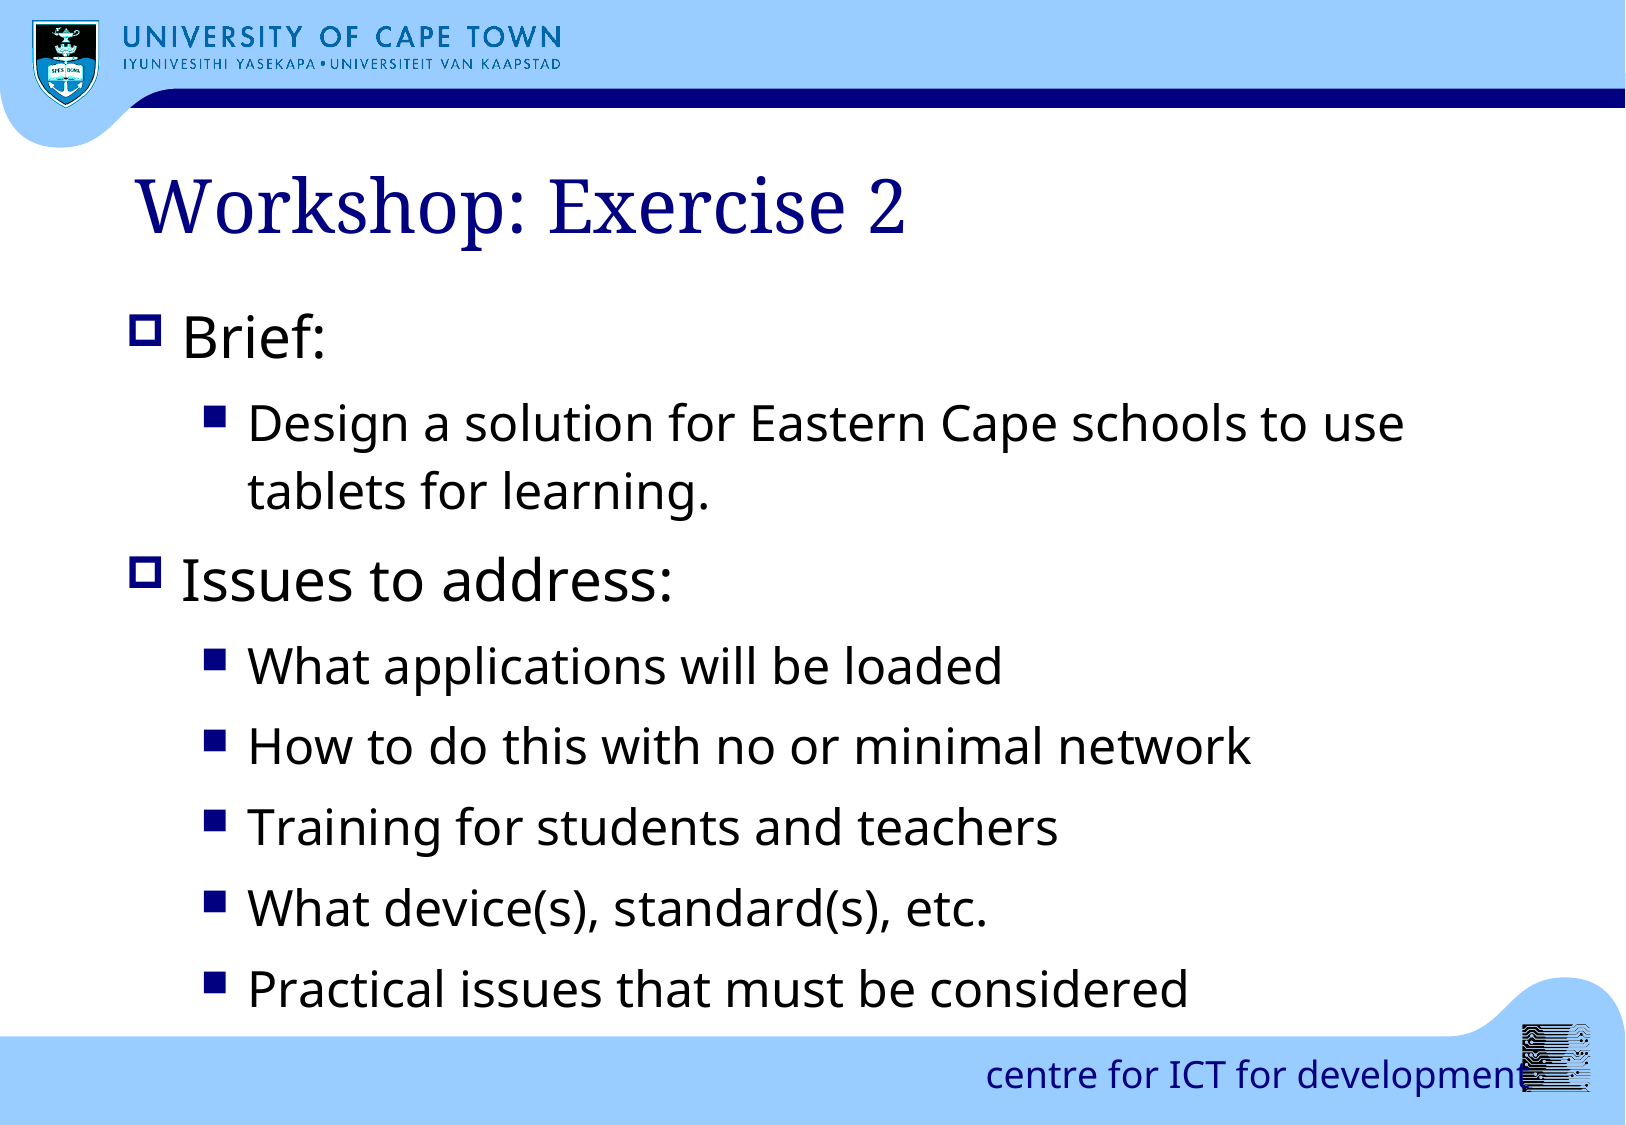

# Workshop: Exercise 2
Brief:
Design a solution for Eastern Cape schools to use tablets for learning.
Issues to address:
What applications will be loaded
How to do this with no or minimal network
Training for students and teachers
What device(s), standard(s), etc.
Practical issues that must be considered